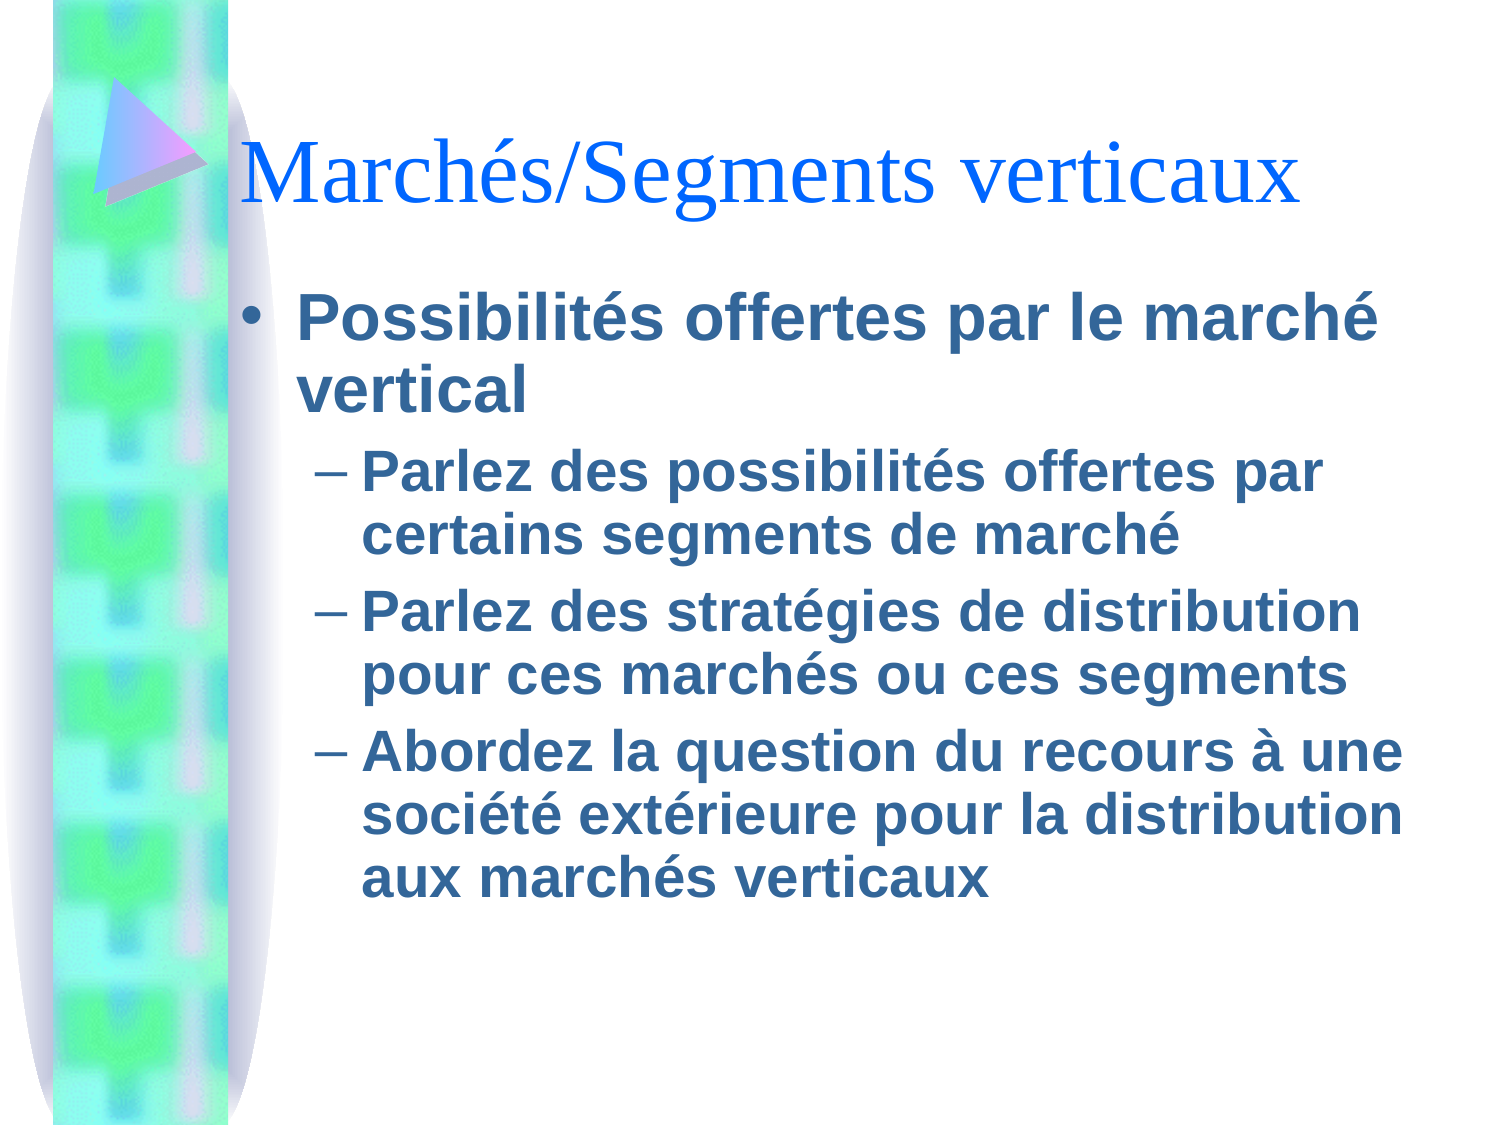

# Marchés/Segments verticaux
Possibilités offertes par le marché vertical
Parlez des possibilités offertes par certains segments de marché
Parlez des stratégies de distribution pour ces marchés ou ces segments
Abordez la question du recours à une société extérieure pour la distribution aux marchés verticaux